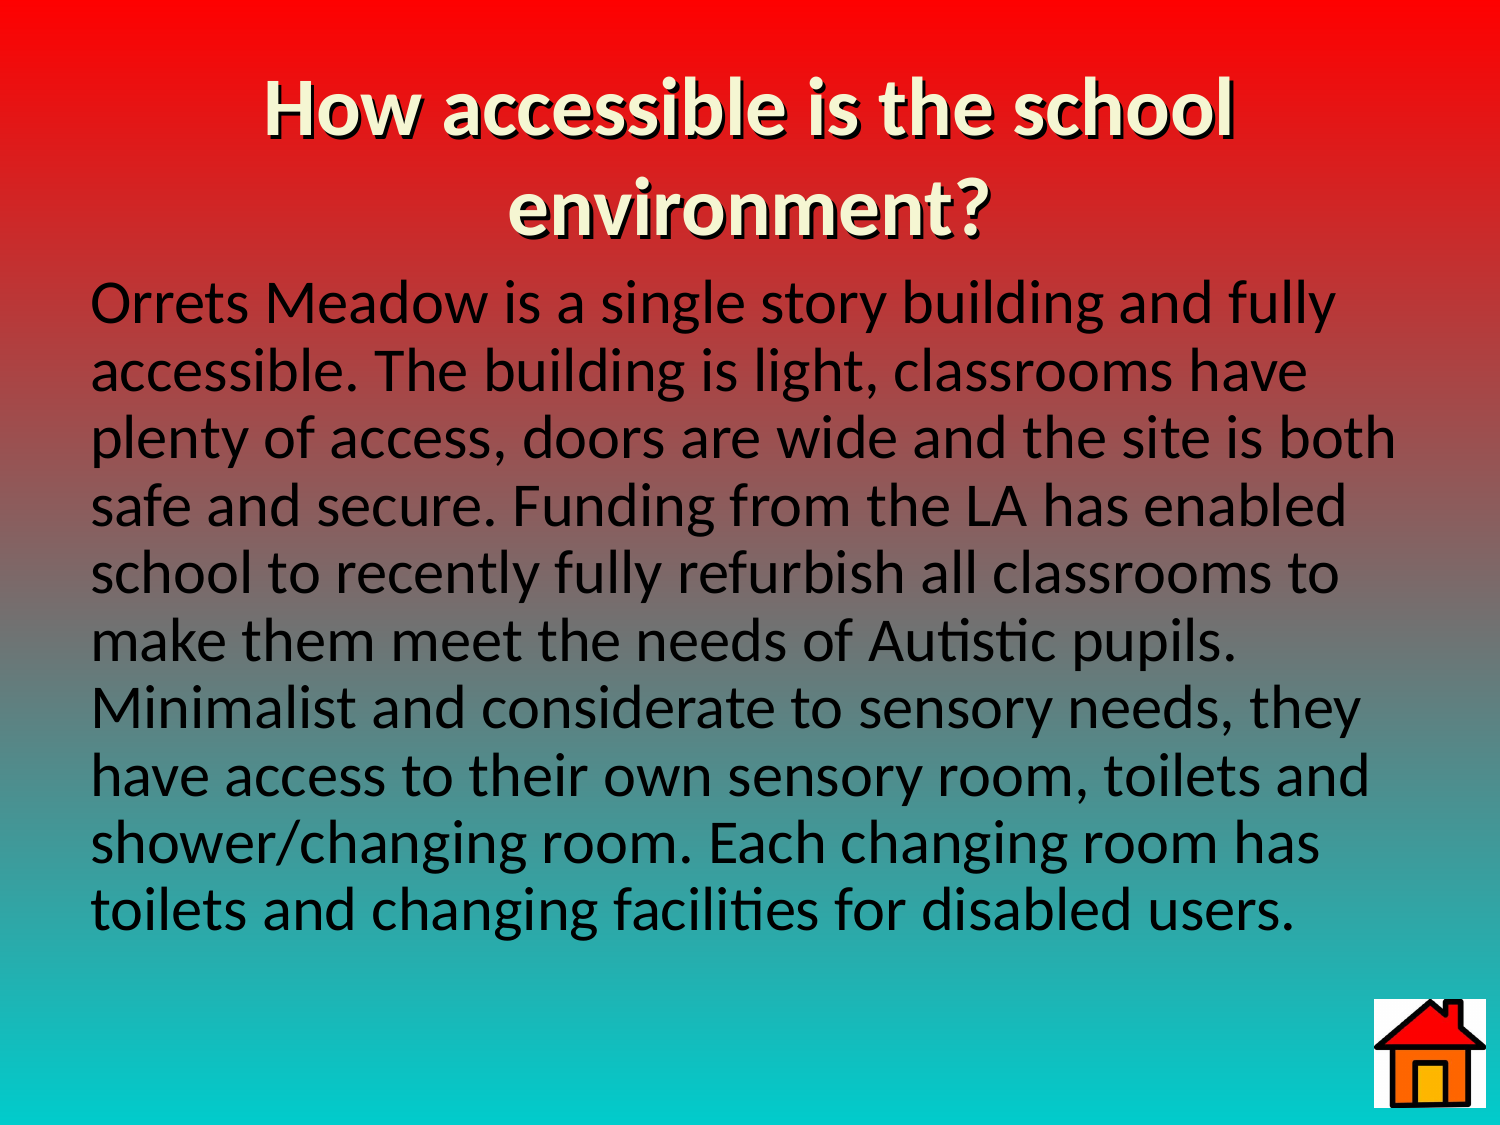

# How accessible is the school environment?
Orrets Meadow is a single story building and fully accessible. The building is light, classrooms have plenty of access, doors are wide and the site is both safe and secure. Funding from the LA has enabled school to recently fully refurbish all classrooms to make them meet the needs of Autistic pupils. Minimalist and considerate to sensory needs, they have access to their own sensory room, toilets and shower/changing room. Each changing room has toilets and changing facilities for disabled users.